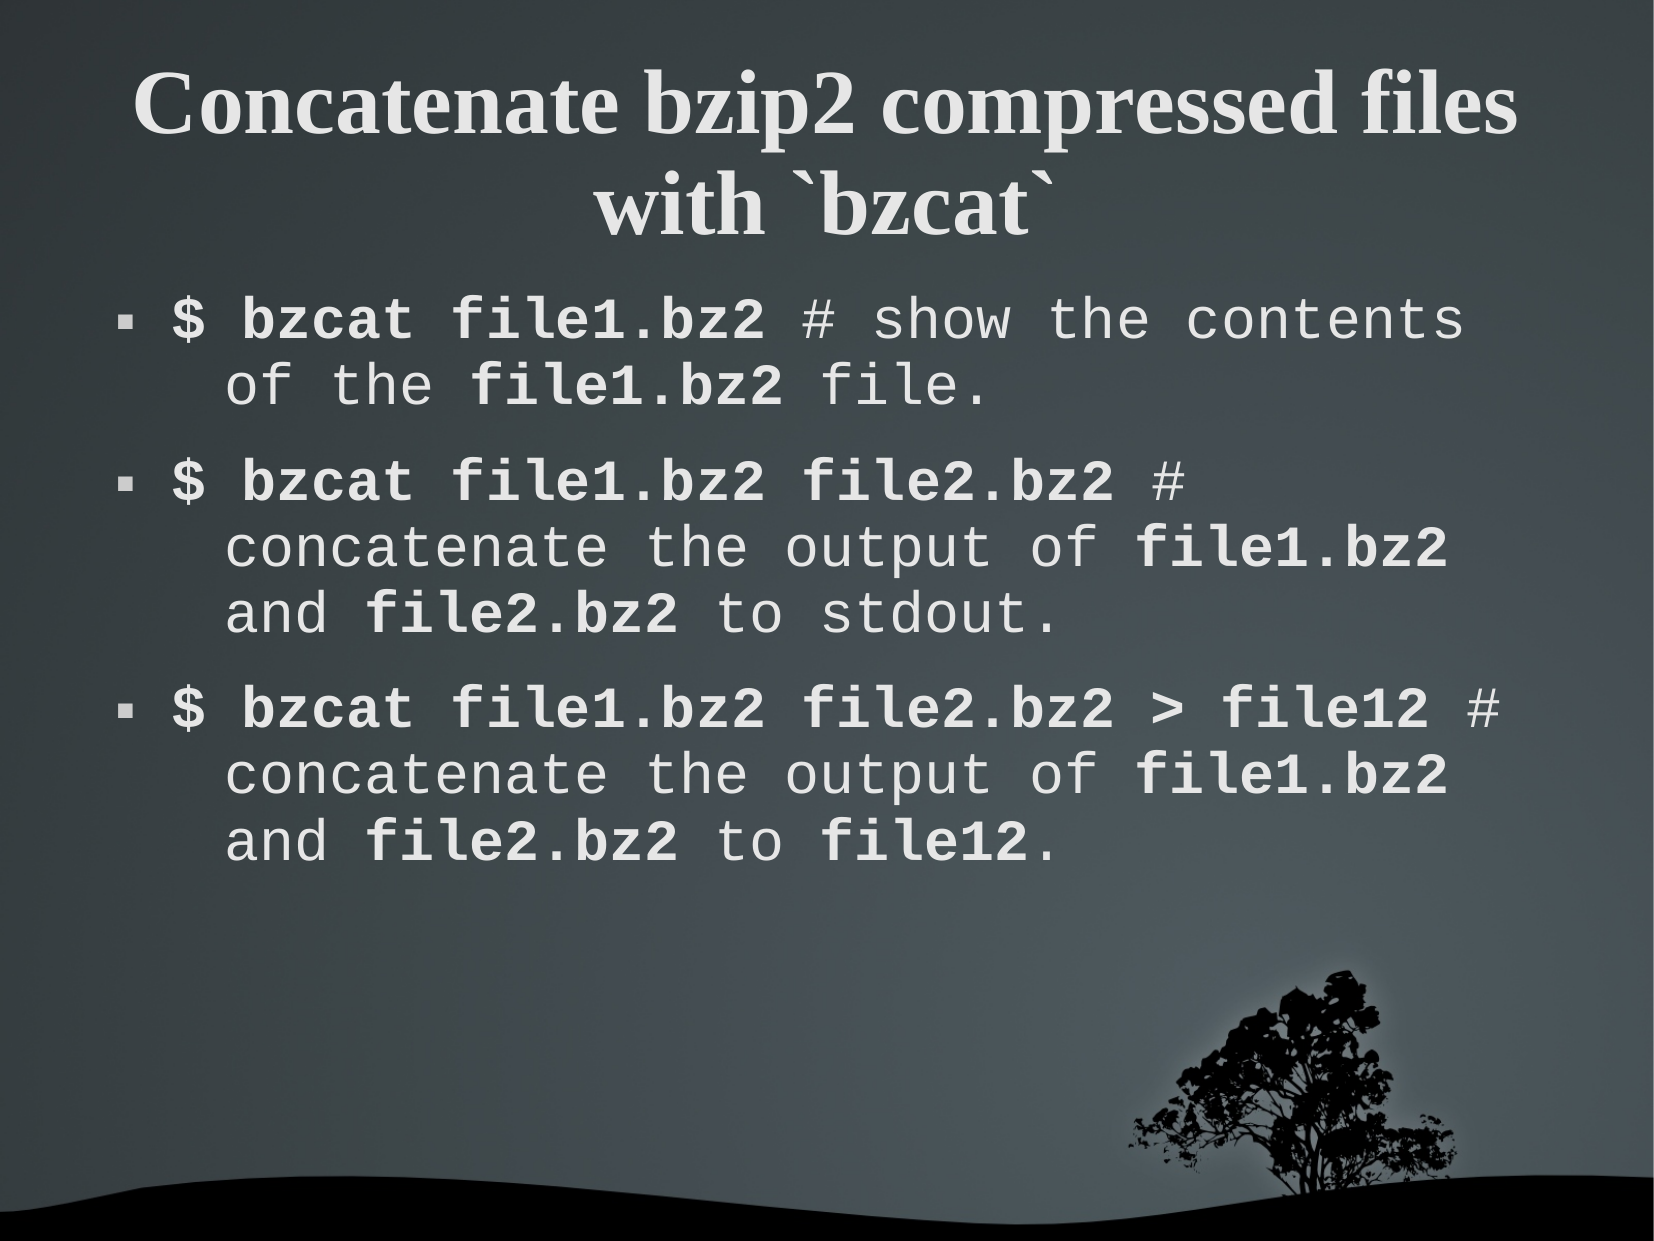

# Concatenate bzip2 compressed files with `bzcat`
$ bzcat file1.bz2 # show the contents of the file1.bz2 file.
$ bzcat file1.bz2 file2.bz2 # concatenate the output of file1.bz2 and file2.bz2 to stdout.
$ bzcat file1.bz2 file2.bz2 > file12 # concatenate the output of file1.bz2 and file2.bz2 to file12.